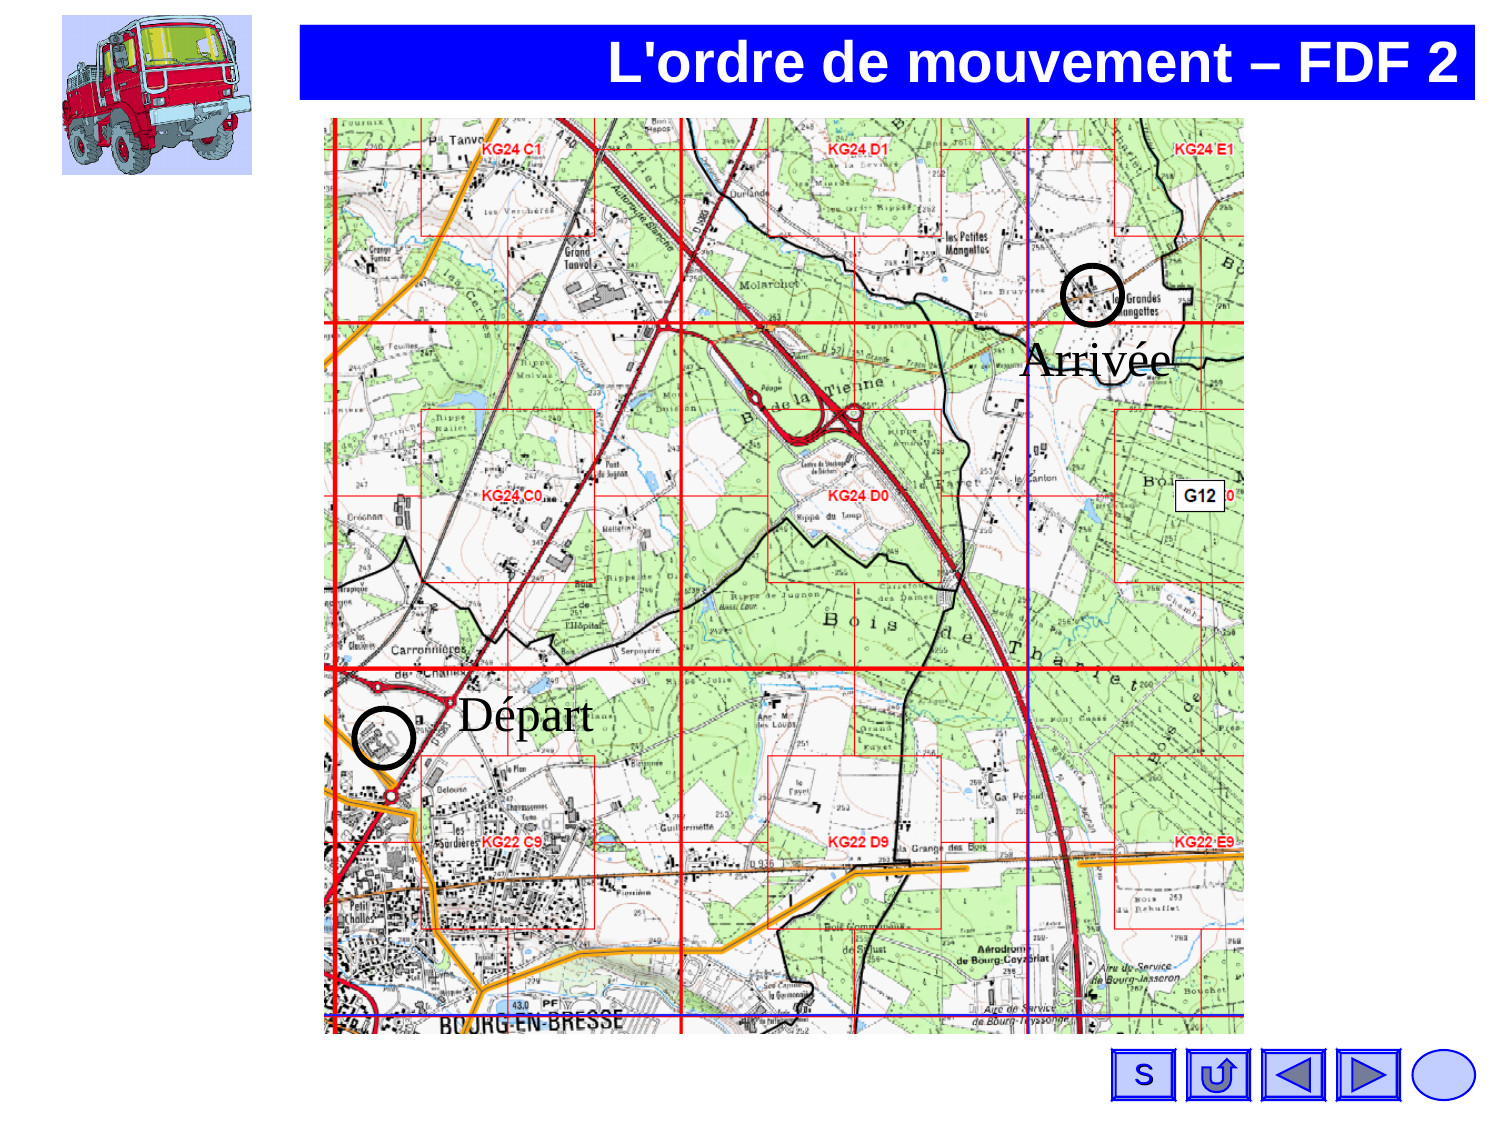

L'ordre de mouvement – FDF 2
Arrivée
Départ